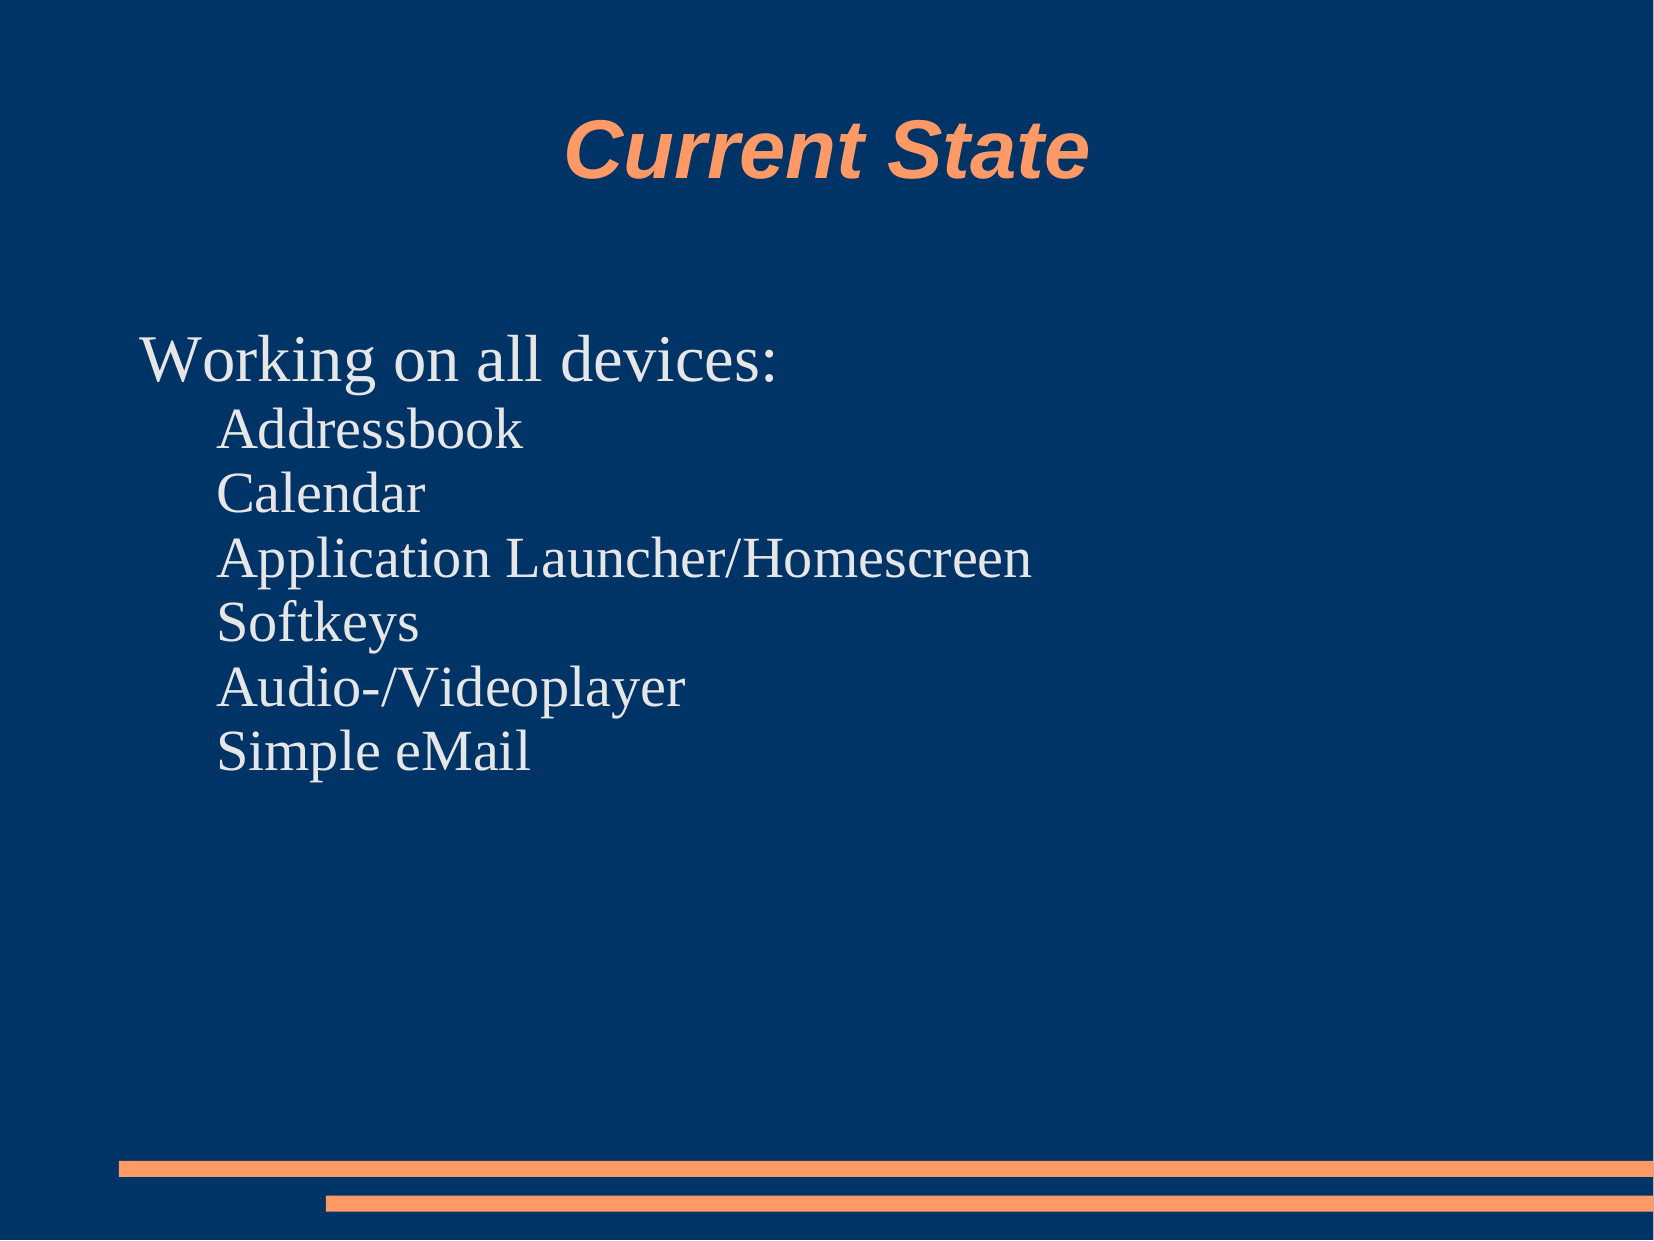

# Current State
Working on all devices:
Addressbook
Calendar
Application Launcher/Homescreen
Softkeys
Audio-/Videoplayer
Simple eMail